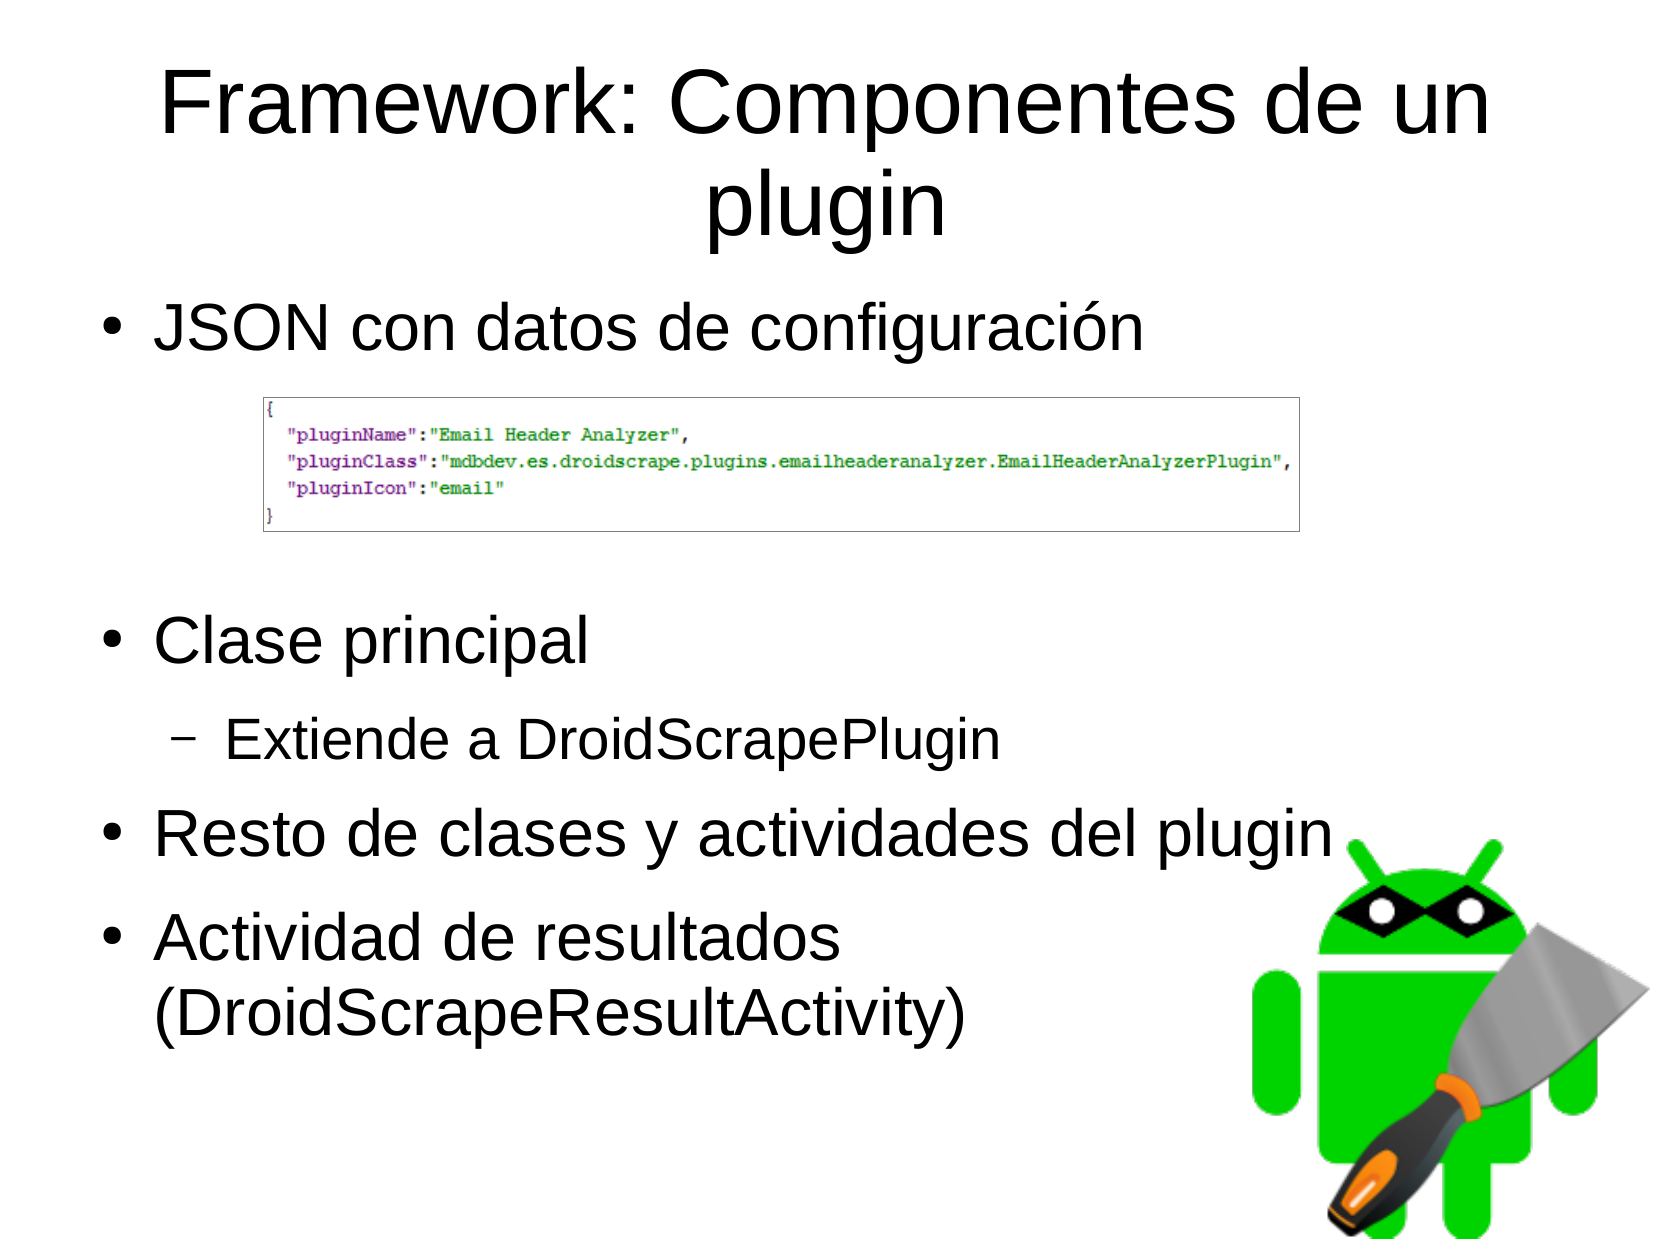

# Framework: Componentes de un plugin
JSON con datos de configuración
Clase principal
Extiende a DroidScrapePlugin
Resto de clases y actividades del plugin
Actividad de resultados (DroidScrapeResultActivity)